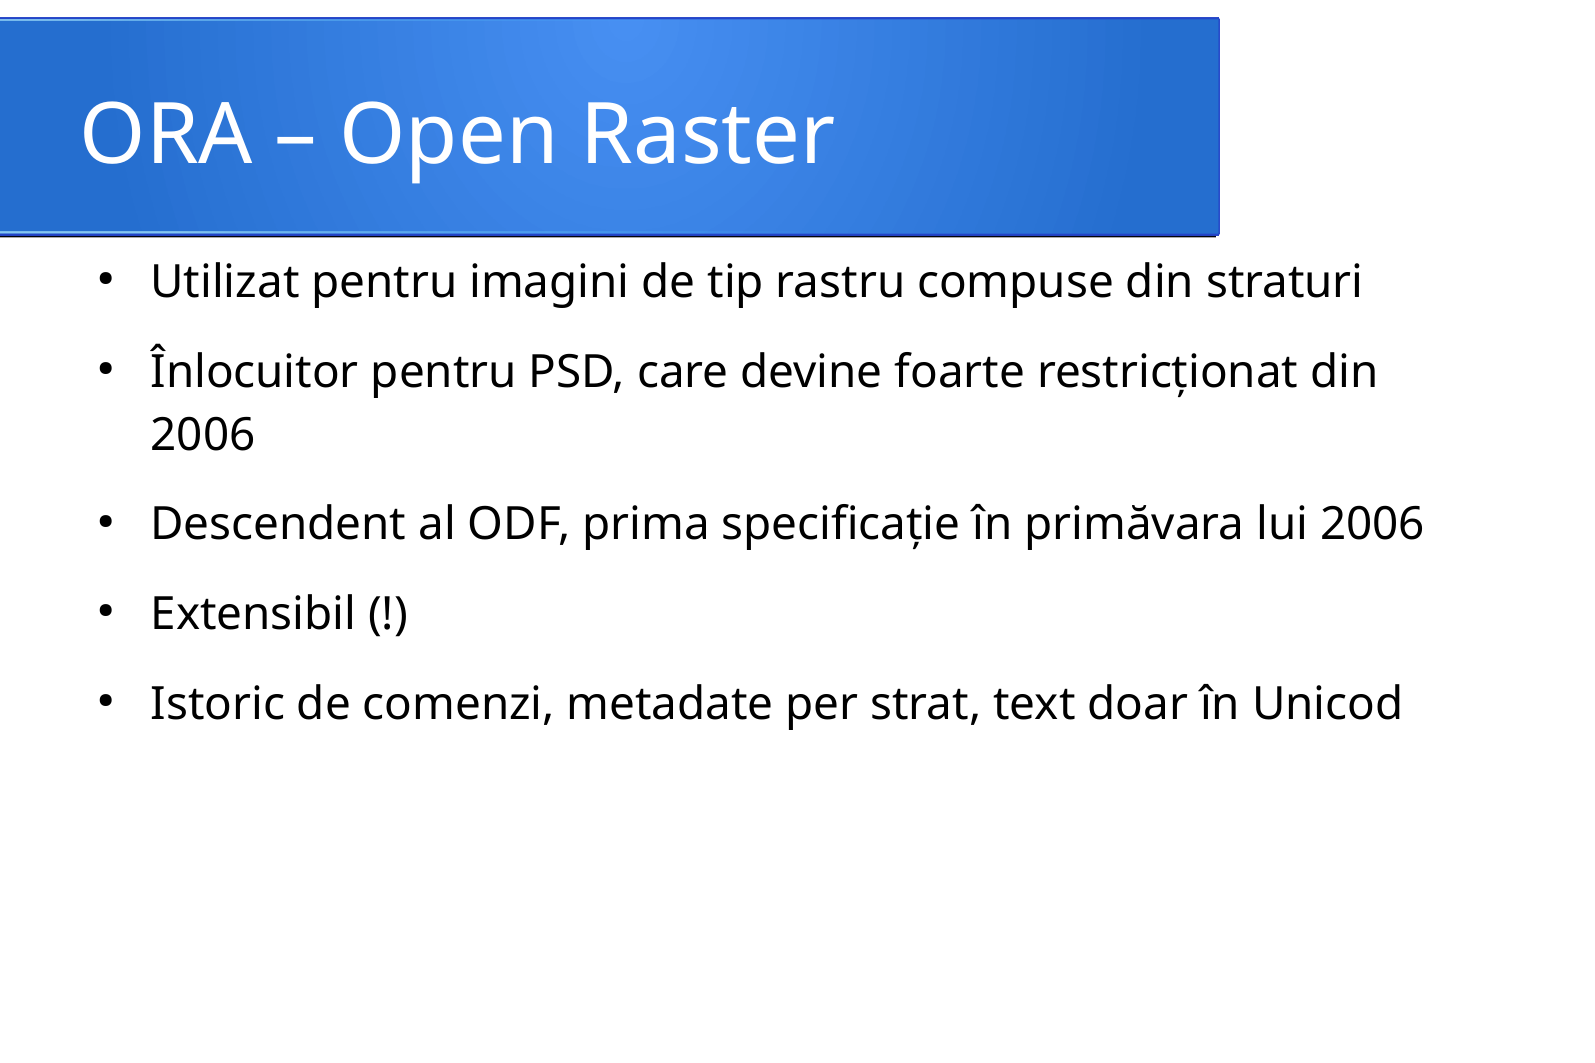

# ORA – Open Raster
Utilizat pentru imagini de tip rastru compuse din straturi
Înlocuitor pentru PSD, care devine foarte restricționat din 2006
Descendent al ODF, prima specificație în primăvara lui 2006
Extensibil (!)
Istoric de comenzi, metadate per strat, text doar în Unicod